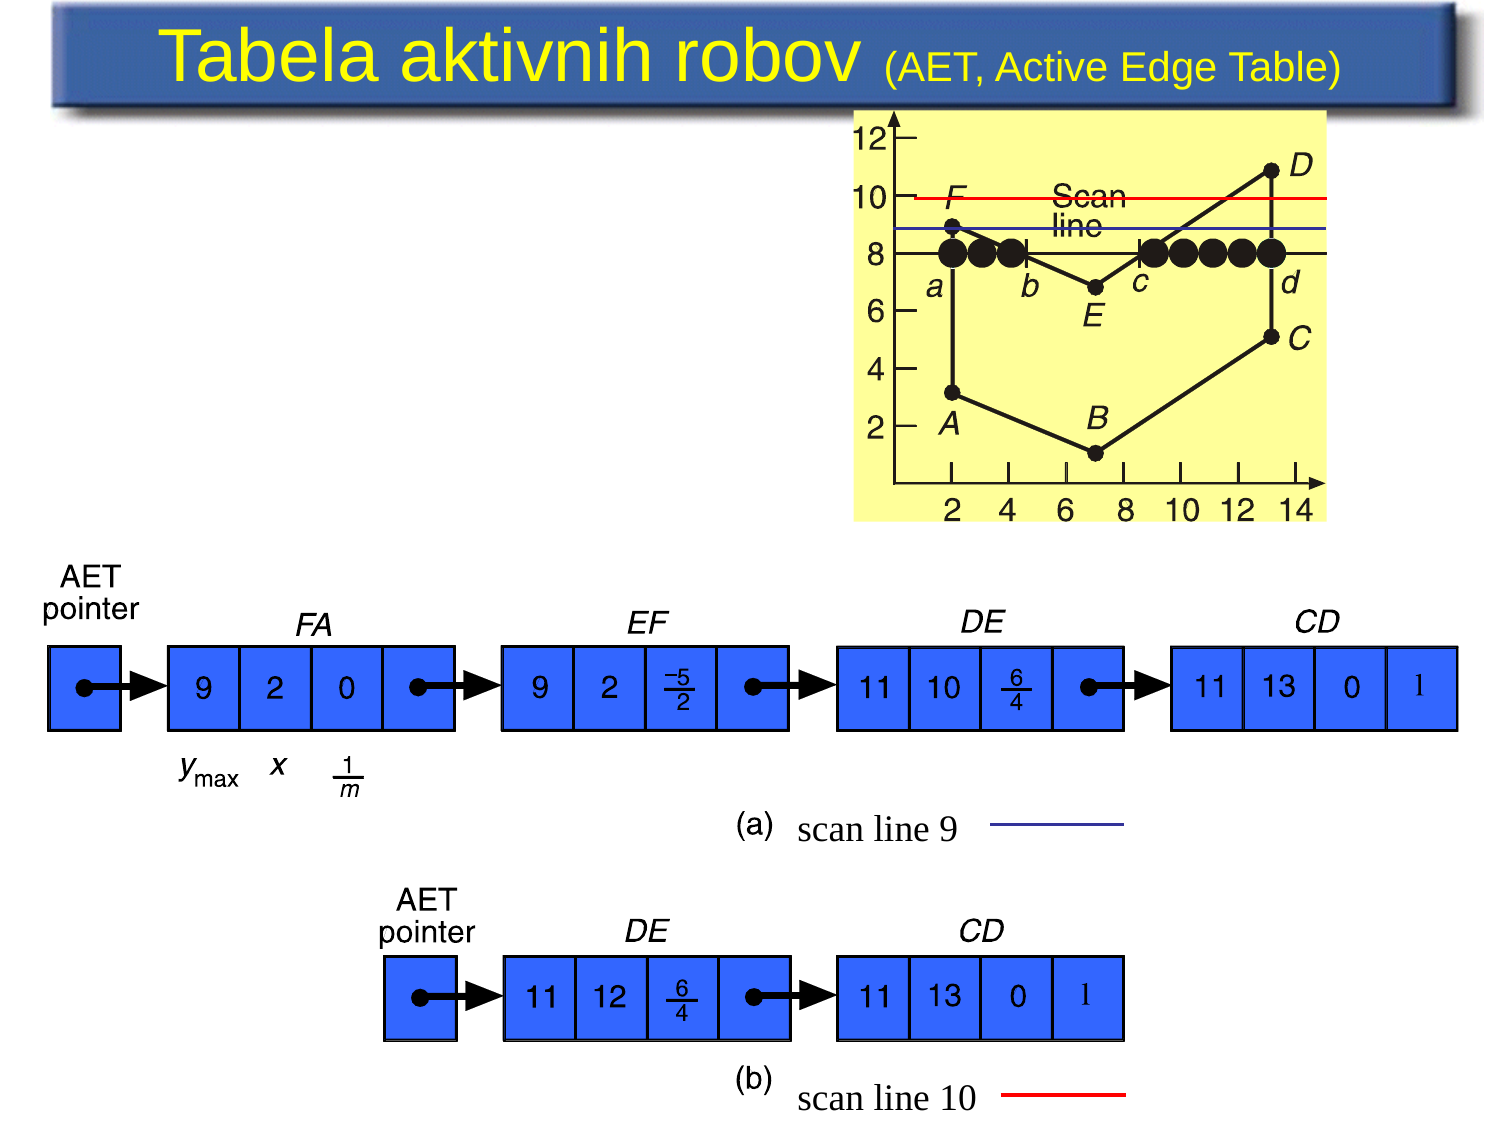

# Tabela aktivnih robov (AET, Active Edge Table)
scan line 9
scan line 10